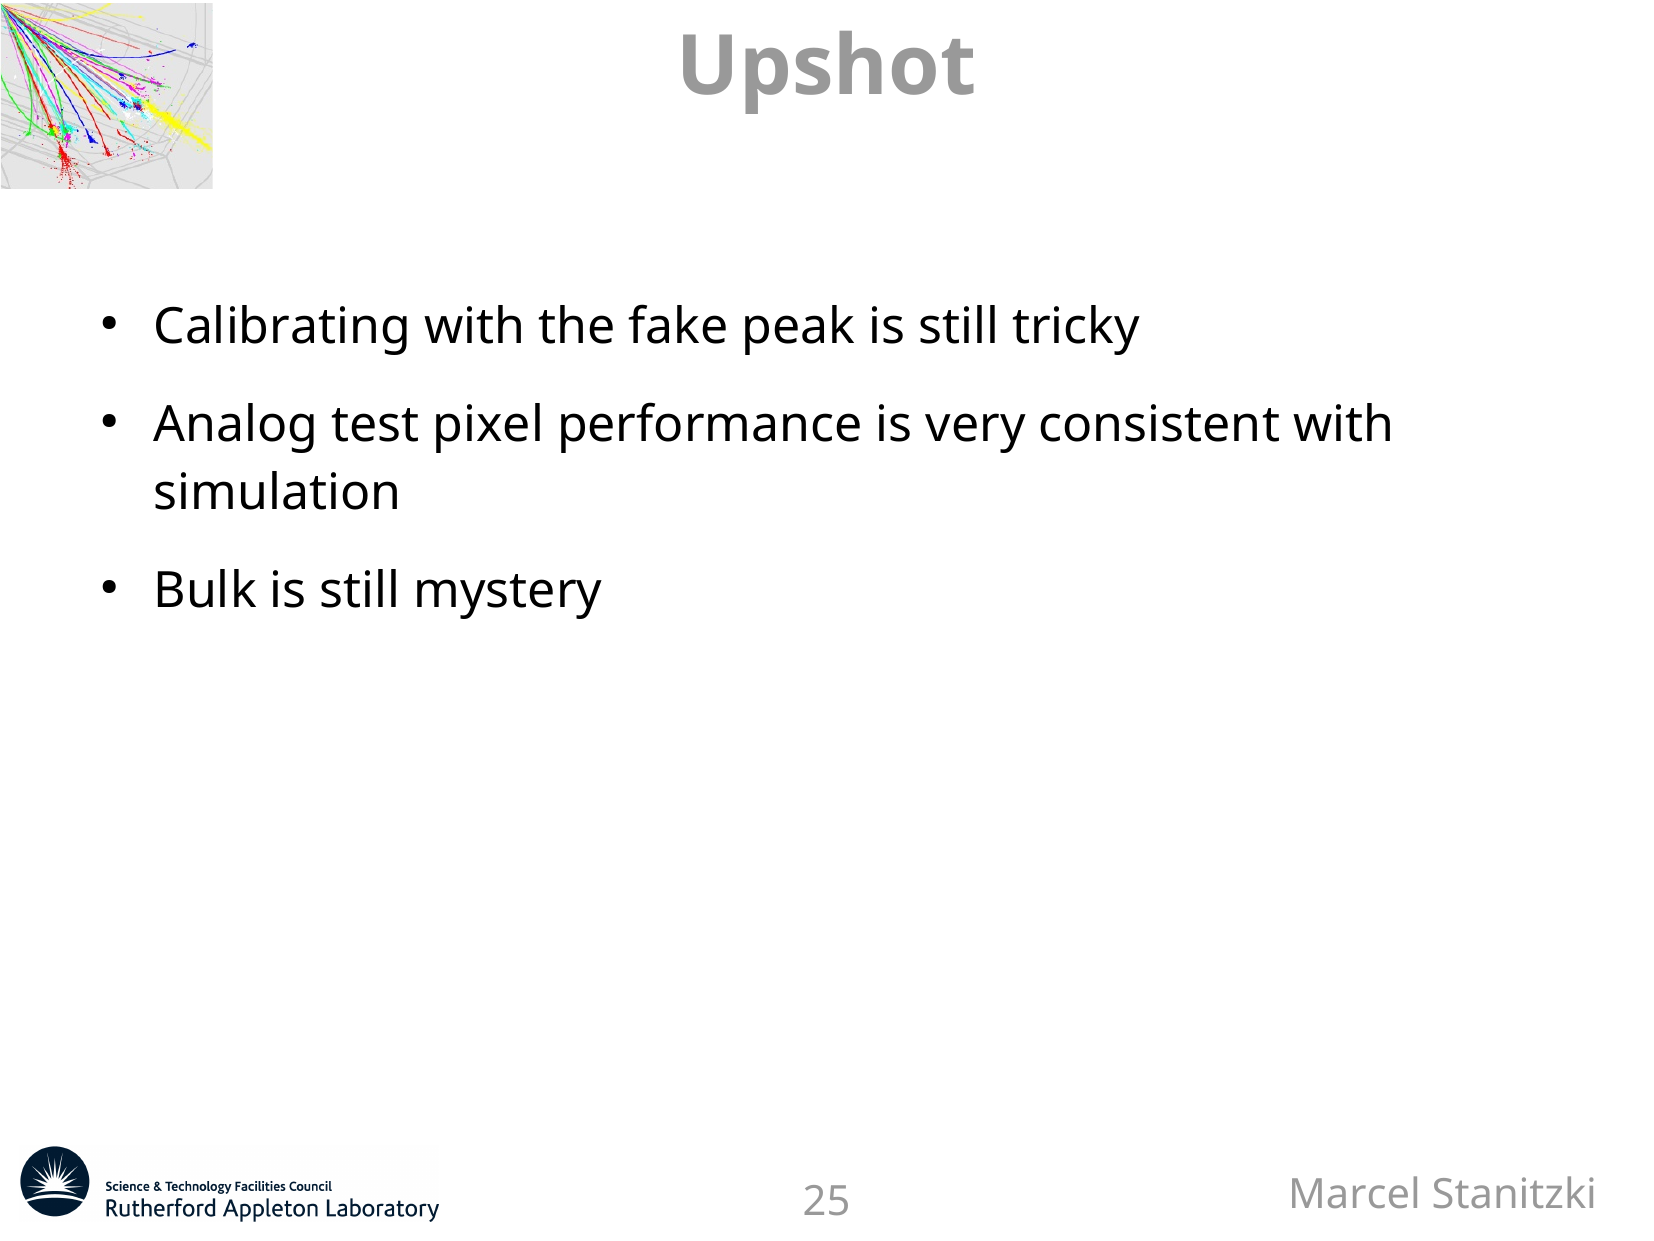

# Upshot
Calibrating with the fake peak is still tricky
Analog test pixel performance is very consistent with simulation
Bulk is still mystery